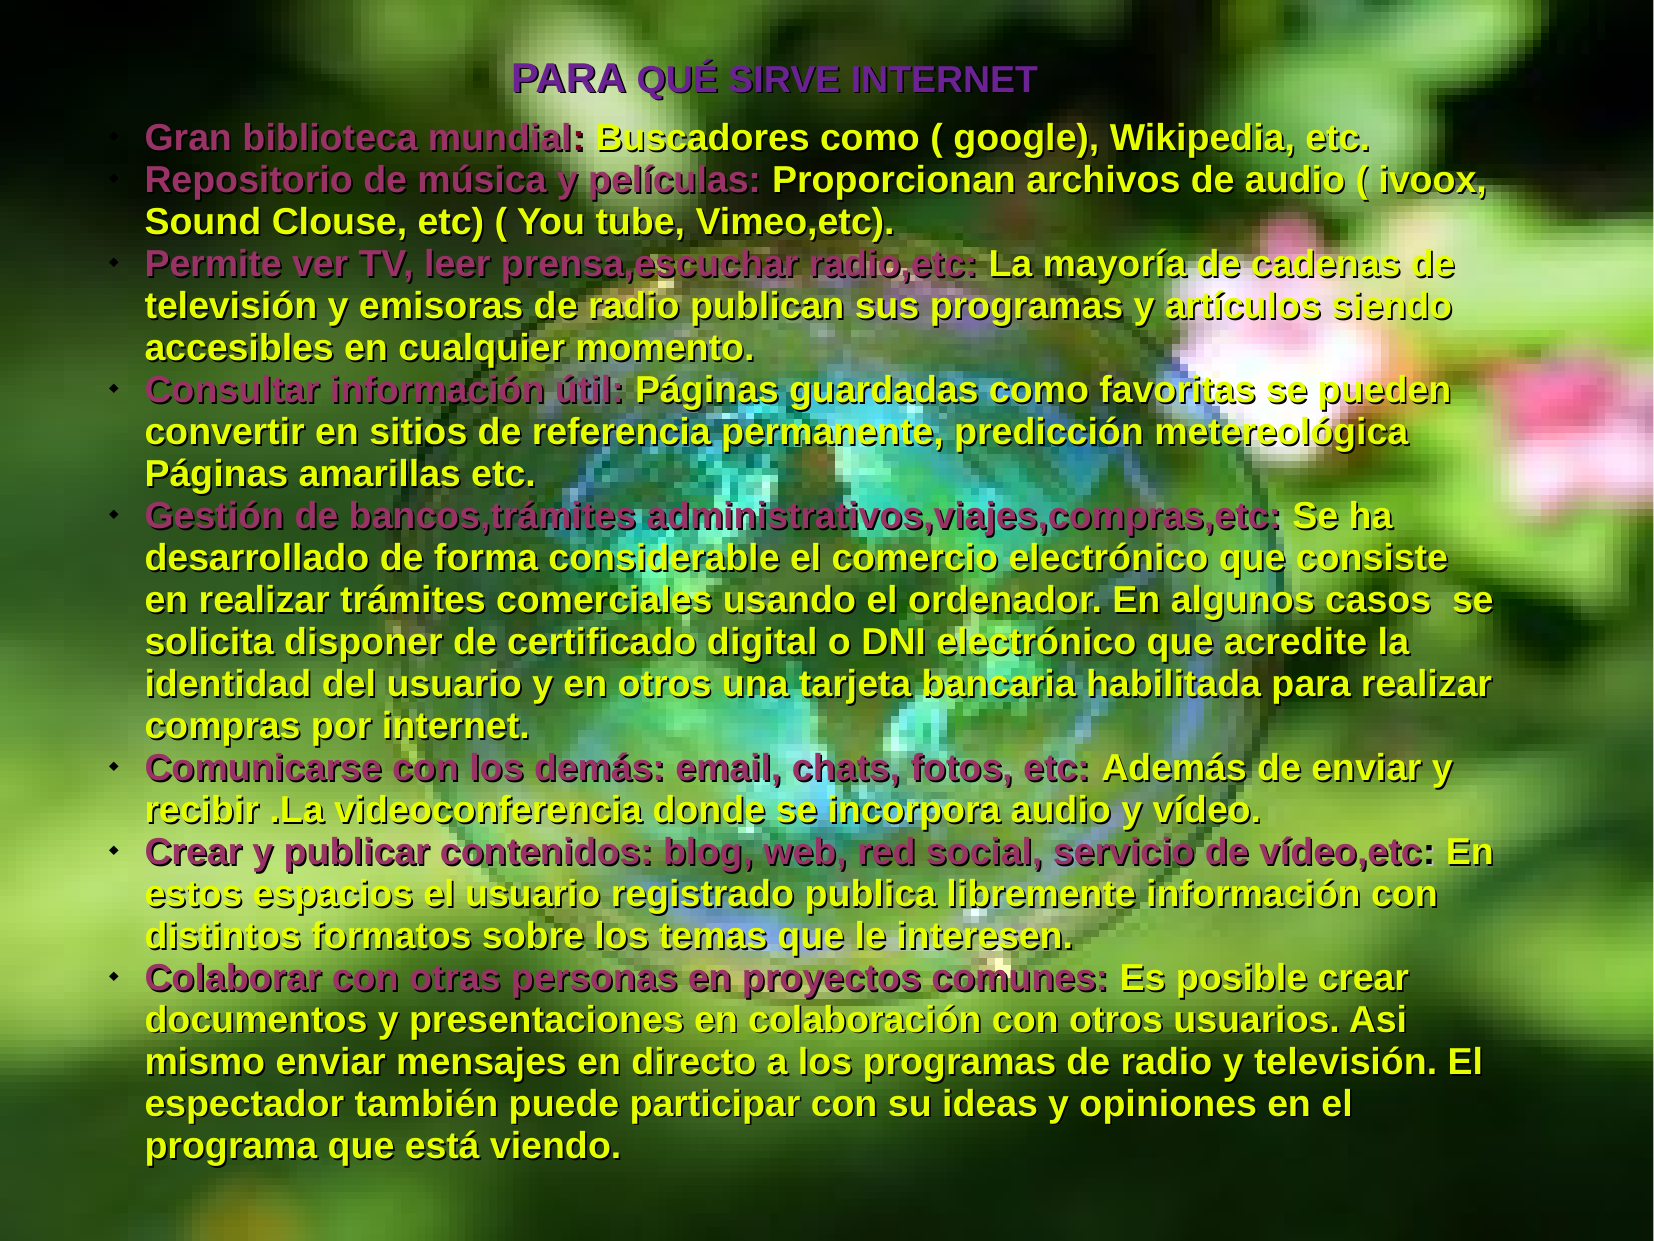

PARA QUÉ SIRVE INTERNET
Gran biblioteca mundial: Buscadores como ( google), Wikipedia, etc.
Repositorio de música y películas: Proporcionan archivos de audio ( ivoox, Sound Clouse, etc) ( You tube, Vimeo,etc).
Permite ver TV, leer prensa,escuchar radio,etc: La mayoría de cadenas de televisión y emisoras de radio publican sus programas y artículos siendo accesibles en cualquier momento.
Consultar información útil: Páginas guardadas como favoritas se pueden convertir en sitios de referencia permanente, predicción metereológica Páginas amarillas etc.
Gestión de bancos,trámites administrativos,viajes,compras,etc: Se ha desarrollado de forma considerable el comercio electrónico que consiste en realizar trámites comerciales usando el ordenador. En algunos casos se solicita disponer de certificado digital o DNI electrónico que acredite la identidad del usuario y en otros una tarjeta bancaria habilitada para realizar compras por internet.
Comunicarse con los demás: email, chats, fotos, etc: Además de enviar y recibir .La videoconferencia donde se incorpora audio y vídeo.
Crear y publicar contenidos: blog, web, red social, servicio de vídeo,etc: En estos espacios el usuario registrado publica libremente información con distintos formatos sobre los temas que le interesen.
Colaborar con otras personas en proyectos comunes: Es posible crear documentos y presentaciones en colaboración con otros usuarios. Asi mismo enviar mensajes en directo a los programas de radio y televisión. El espectador también puede participar con su ideas y opiniones en el programa que está viendo.